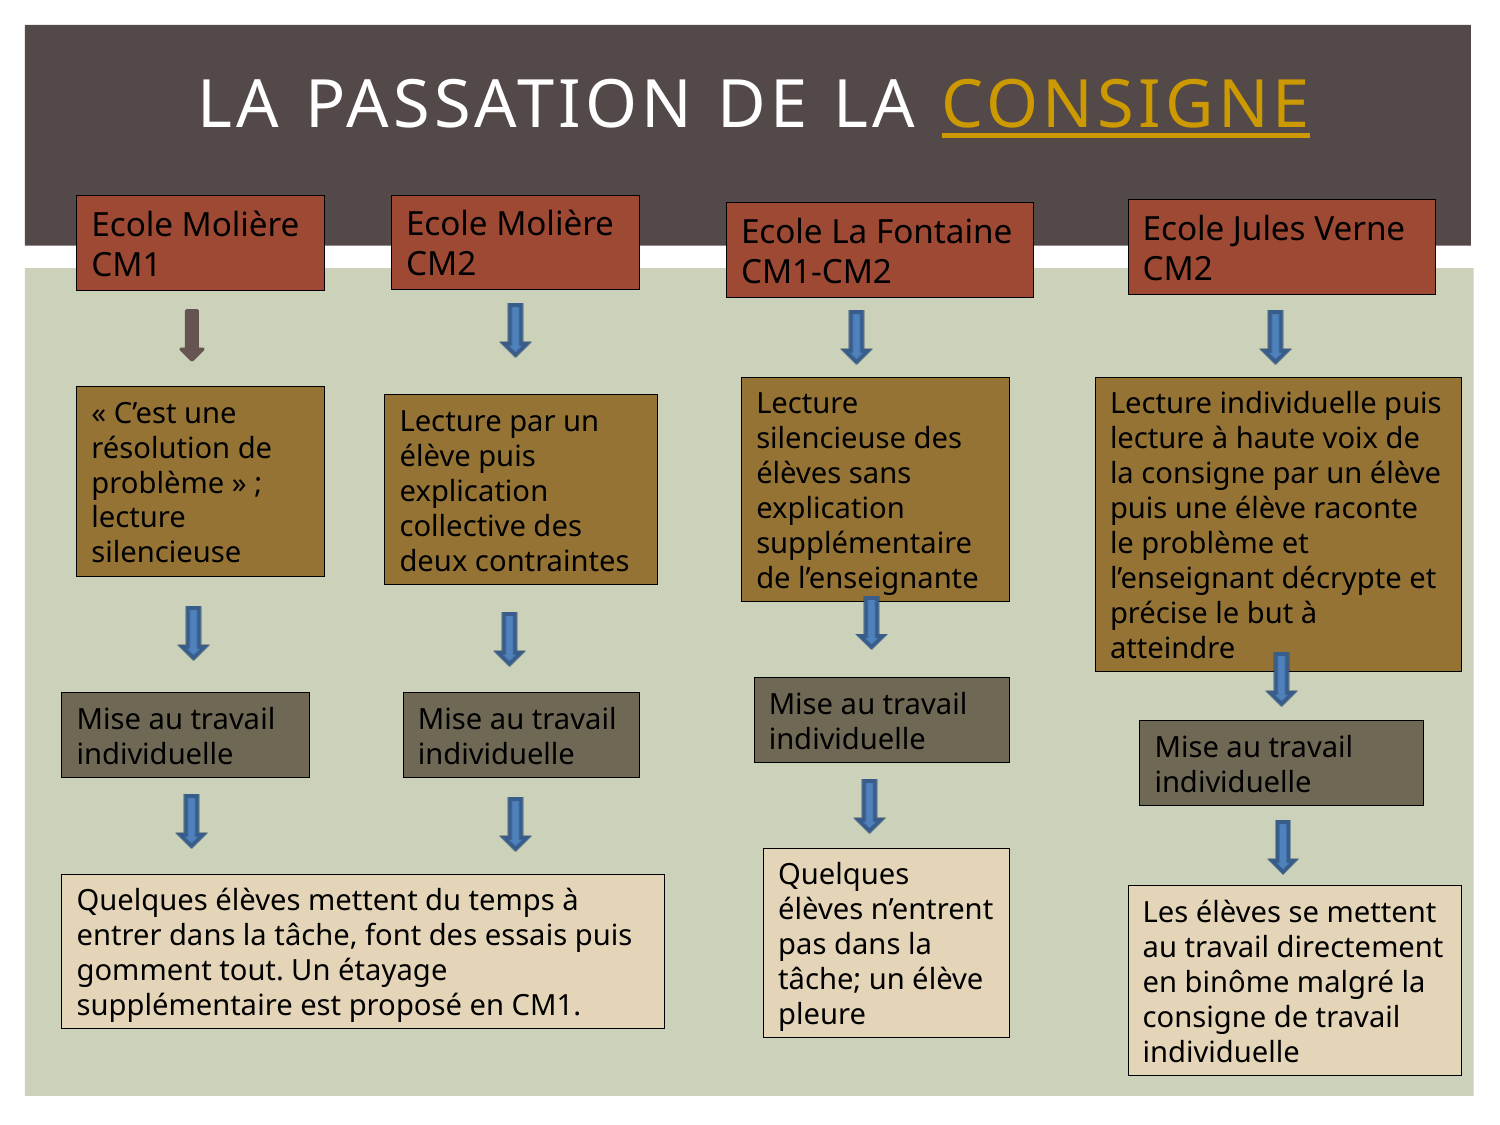

# La passation de la consigne
Ecole Molière
CM2
Ecole Molière
CM1
Ecole Jules Verne
CM2
Ecole La Fontaine
CM1-CM2
Lecture silencieuse des élèves sans explication supplémentaire de l’enseignante
Lecture individuelle puis lecture à haute voix de la consigne par un élève puis une élève raconte le problème et l’enseignant décrypte et précise le but à atteindre
« C’est une résolution de problème » ; lecture silencieuse
Lecture par un élève puis explication collective des deux contraintes
Mise au travail individuelle
Mise au travail individuelle
Mise au travail individuelle
Mise au travail individuelle
Quelques élèves n’entrent pas dans la tâche; un élève pleure
Quelques élèves mettent du temps à entrer dans la tâche, font des essais puis gomment tout. Un étayage supplémentaire est proposé en CM1.
Les élèves se mettent au travail directement en binôme malgré la consigne de travail individuelle